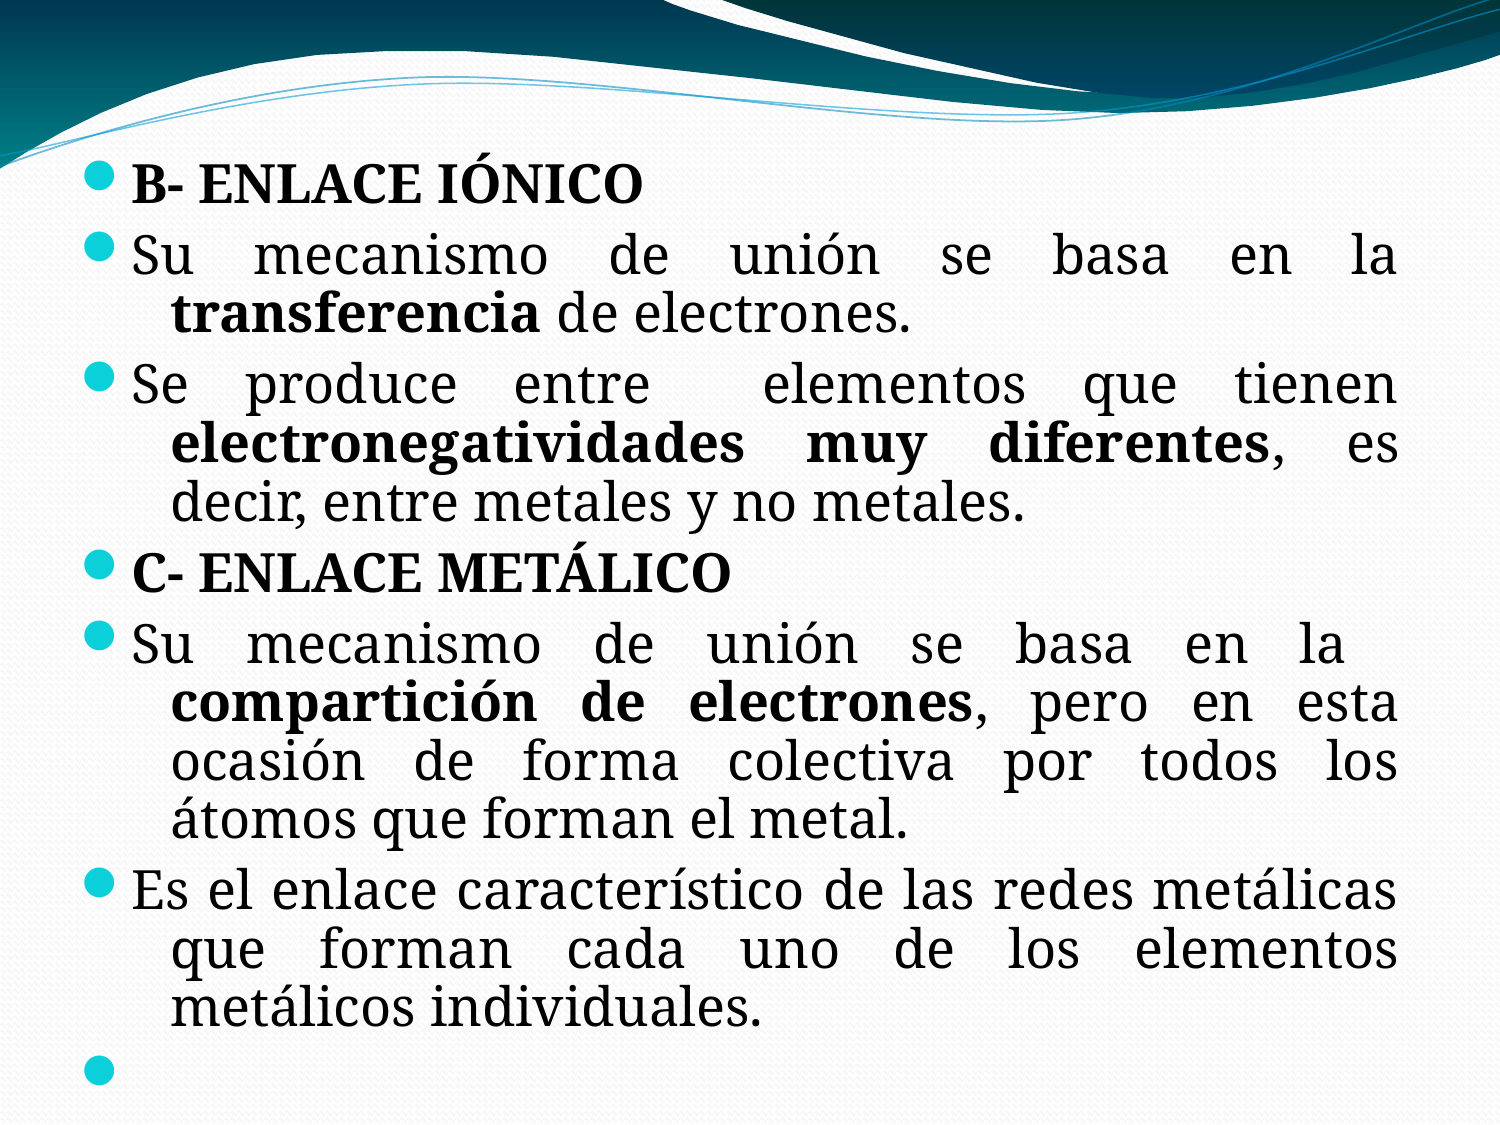

# B- ENLACE IÓNICO
Su mecanismo de unión se basa en la transferencia de electrones.
Se produce entre elementos que tienen electronegatividades muy diferentes, es decir, entre metales y no metales.
C- ENLACE METÁLICO
Su mecanismo de unión se basa en la compartición de electrones, pero en esta ocasión de forma colectiva por todos los átomos que forman el metal.
Es el enlace característico de las redes metálicas que forman cada uno de los elementos metálicos individuales.